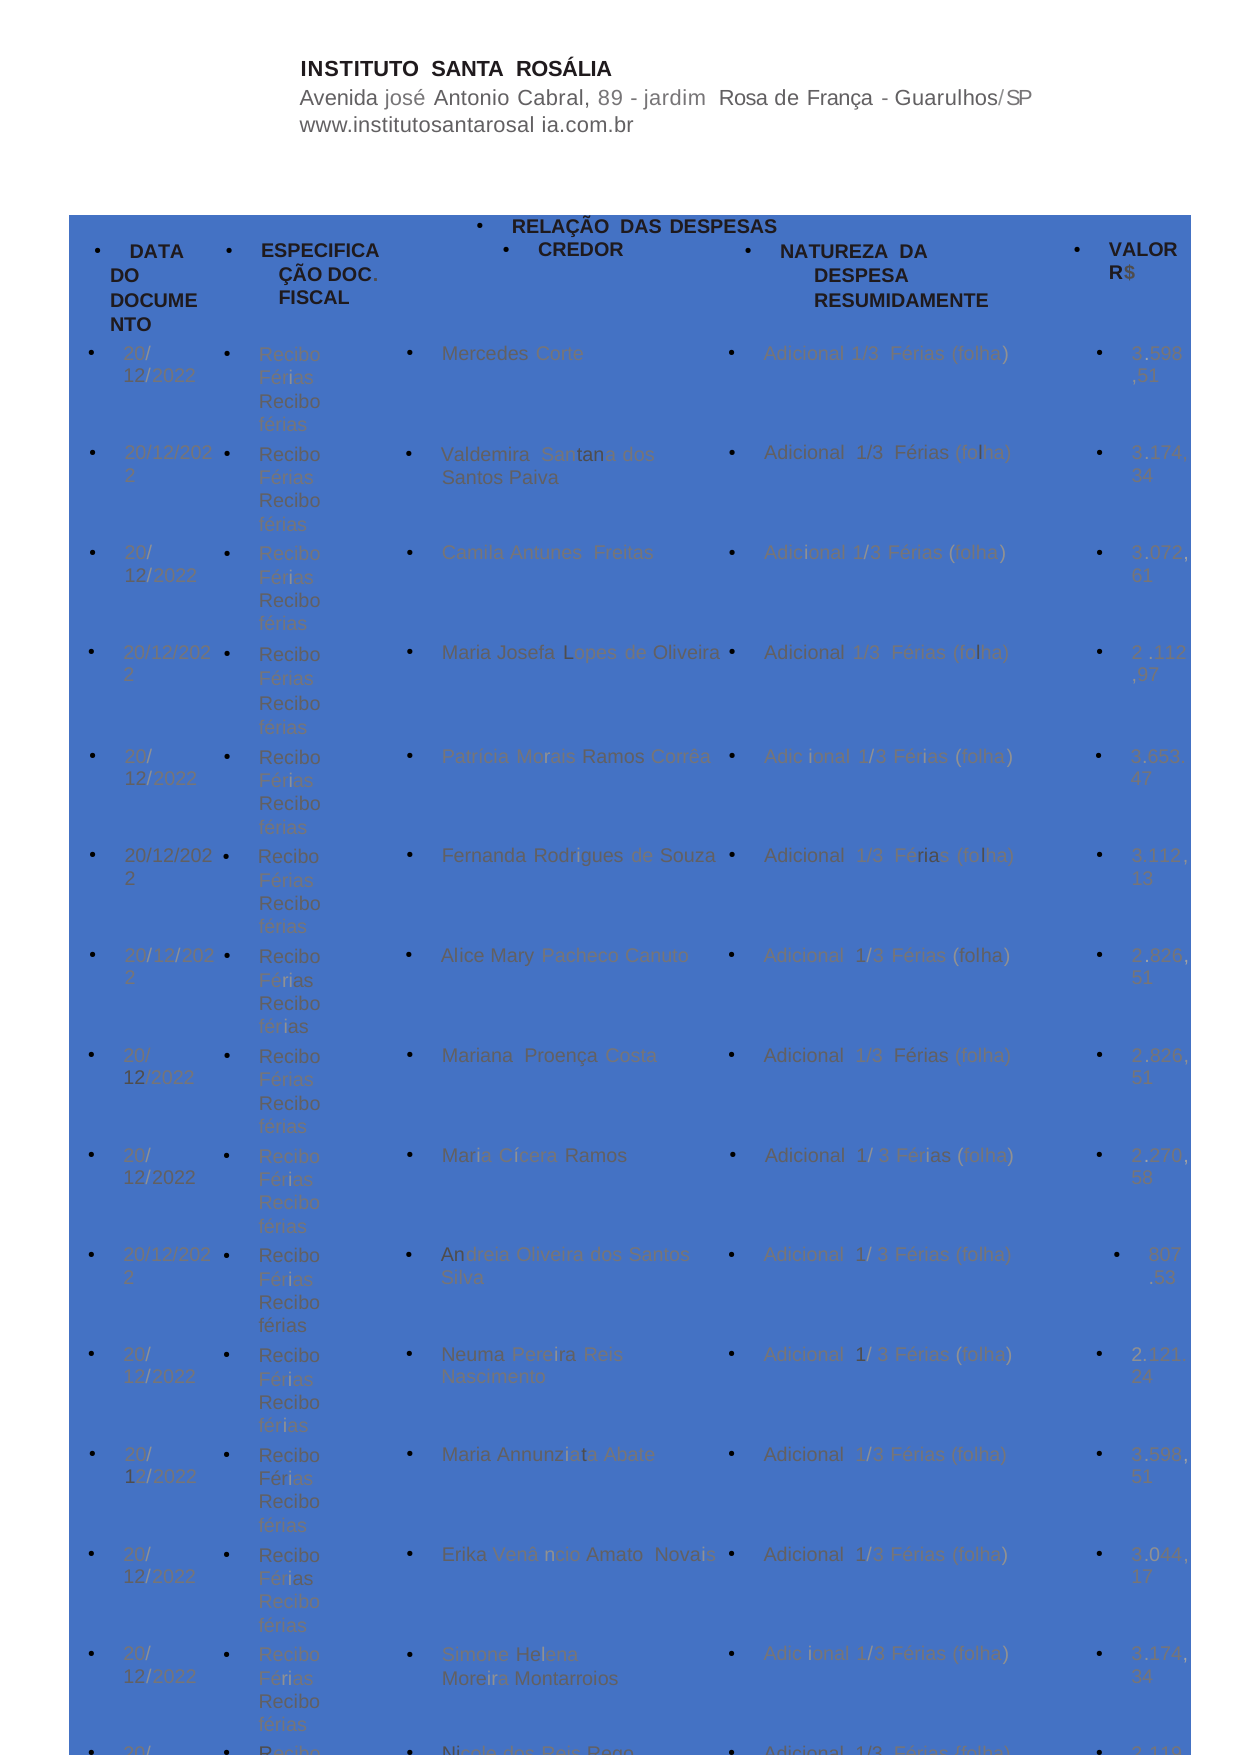

INSTITUTO SANTA ROSÁLIA
Avenida josé Antonio Cabral, 89 - jardim Rosa de França - Guarulhos/SP www.institutosantarosal ia.com.br
| RELAÇÃO DAS DESPESAS | | | | |
| --- | --- | --- | --- | --- |
| DATA DO DOCUMENTO | ESPECIFICAÇÃO DOC. FISCAL | CREDOR | NATUREZA DA DESPESA RESUMIDAMENTE | VALOR R$ |
| 20/ 12/2022 | Recibo Férias Recibo férias | Mercedes Corte | Adicional 1/3 Férias (folha) | 3.598 ,51 |
| 20/12/2022 | Recibo Férias Recibo férias | Valdemira Santana dos Santos Paiva | Adicional 1/3 Férias (folha) | 3.174,34 |
| 20/ 12/2022 | Recibo Férias Recibo férias | Camila Antunes Freitas | Adicional 1/3 Férias (folha) | 3.072,61 |
| 20/12/2022 | Recibo Férias Recibo férias | Maria Josefa Lopes de Oliveira | Adicional 1/3 Férias (folha) | 2 .112,97 |
| 20/ 12/2022 | Recibo Férias Recibo férias | Patrícia Morais Ramos Corrêa | Adic ional 1/3 Férias (folha) | 3.653.47 |
| 20/12/2022 | Recibo Férias Recibo férias | Fernanda Rodrigues de Souza | Adicional 1/3 Férias (folha) | 3.112,13 |
| 20/12/2022 | Recibo Férias Recibo férias | Alice Mary Pacheco Canuto | Adicional 1/3 Férias (folha) | 2.826,51 |
| 20/ 12/2022 | Recibo Férias Recibo férias | Mariana Proença Costa | Adicional 1/3 Férias (folha) | 2.826,51 |
| 20/ 12/2022 | Recibo Férias Recibo férias | Maria Cícera Ramos | Adicional 1/ 3 Férias (folha) | 2.270,58 |
| 20/12/2022 | Recibo Férias Recibo férias | Andreia Oliveira dos Santos Silva | Adicional 1/ 3 Férias (folha) | 807 .53 |
| 20/ 12/2022 | Recibo Férias Recibo férias | Neuma Pereira Reis Nascimento | Adicional 1/ 3 Férias (folha) | 2.121.24 |
| 20/ 12/2022 | Recibo Férias Recibo férias | Maria Annunziata Abate | Adicional 1/3 Férias (folha) | 3.598,51 |
| 20/ 12/2022 | Recibo Férias Recibo férias | Erika Venâ ncio Amato Novais | Adicional 1/3 Férias (folha) | 3.044,17 |
| 20/ 12/2022 | Recibo Férias Recibo férias | Simone Helena Moreira Montarroios | Adic ional 1/3 Férias (folha) | 3.174,34 |
| 20/ 12/2022 | Recibo Férias Recibo férias | Nicole dos Reis Rego | Adicional 1/3 Férias {folha) | 2.119.21 |
| 20/ 12/2022 | Recibo Férias Recibo férias | Deisiane Jesus de Souza | Adicional 1/3 Férias (folha) | 1.240,14 |
| 21/ 12/2022 | Extratorrarifa 259931 | BANCO DO BRASIL SA (Agência. 2876) | Financeira | 1,30 |
| 21/ 12/2022 | Extrato{farifa 259932 | BANCO DO BRASIL SA (Agênc ia . 2876) | Financeira | 1.30 |
| 21/12/2022 | Extratorrarifa 259933 | BANCO DO BRASIL SA (Agência. 2876) | Financeira | 1,30 |
| 21/ 12/2022 | Extratoffarifa 259934 | BANCO DO BRASIL SA (Agência. 2876) | Financeira | 1,30 |
| 21/12/2022 | Extratorrarifa 259935 | BANCO DO BRASIL SA (Agência . 2876) | Financeira | 1.30 |
| 21/12/2022 | Extrato/Tarifa 259936 | BANCO DO BRASIL SA (Agência . 2876) | Financeira | 1,30 |
P::in ?O /°'?